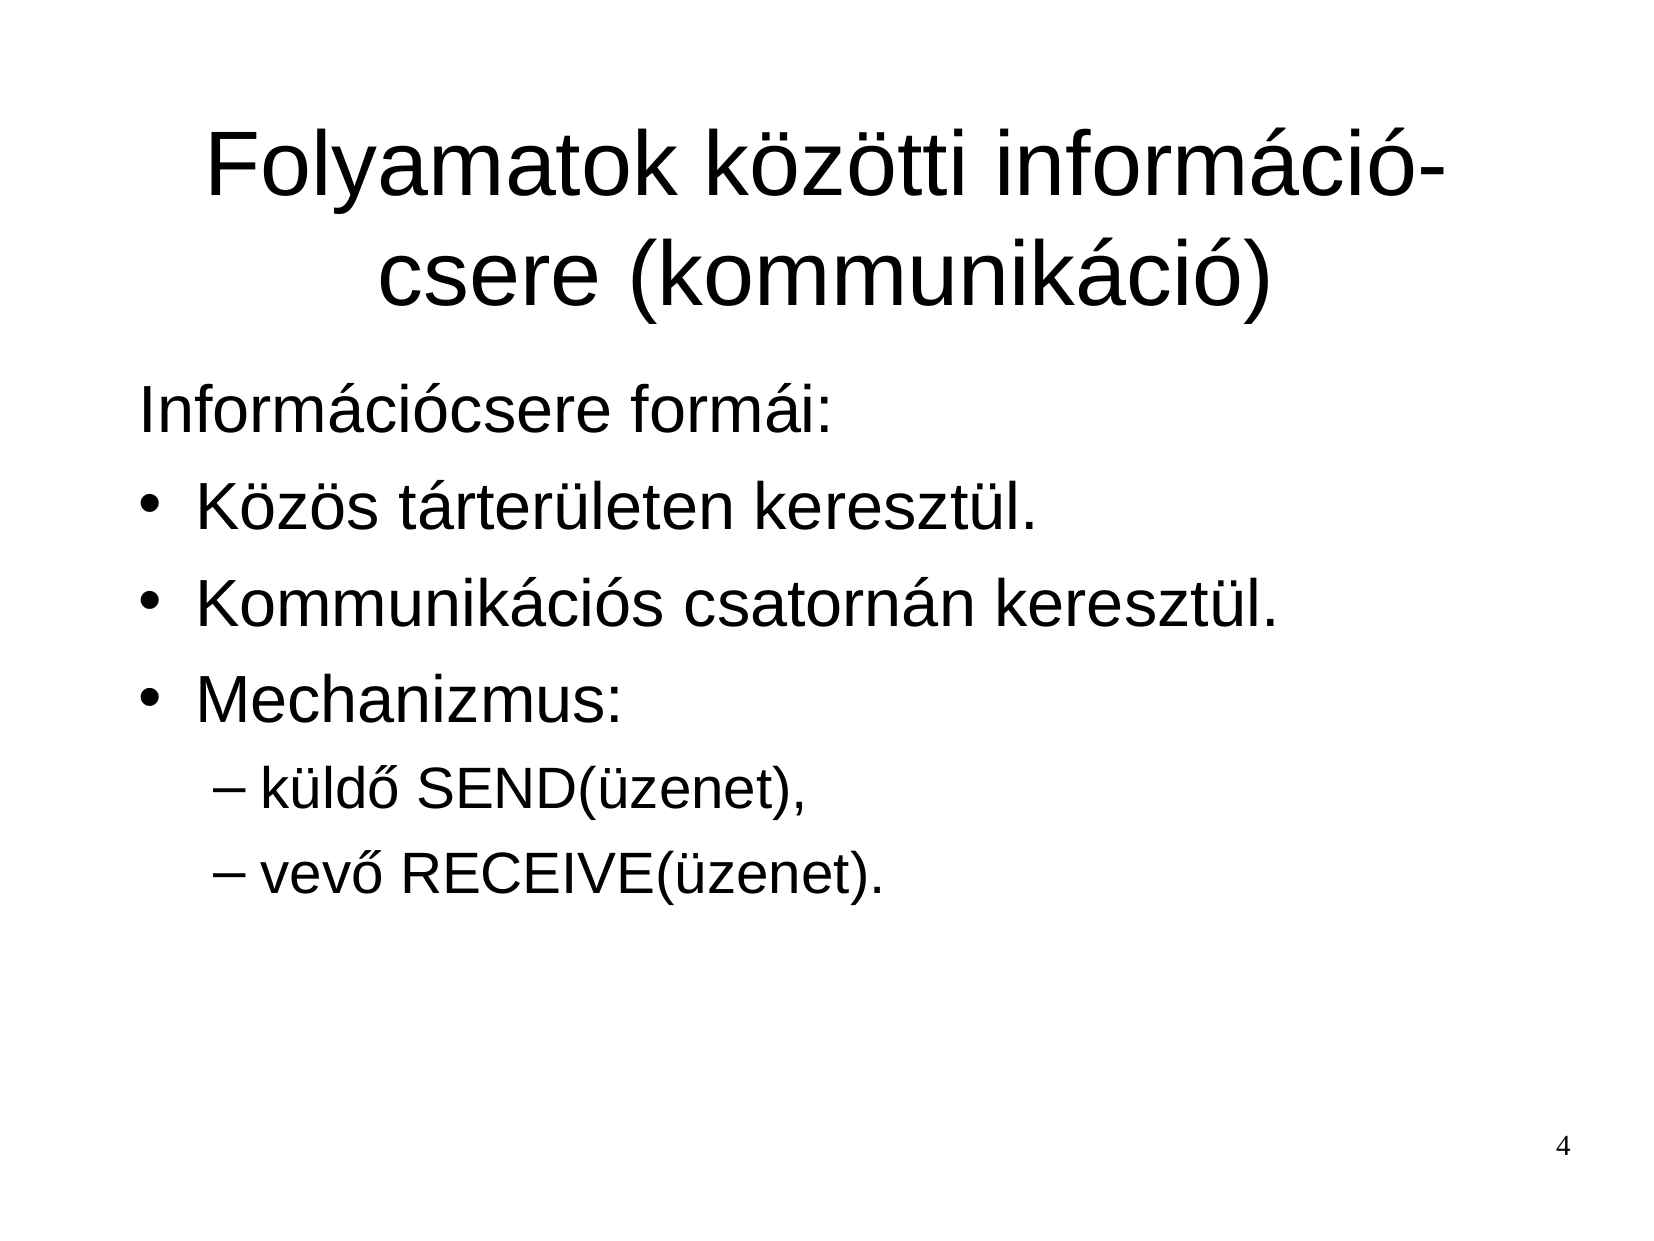

# Folyamatok közötti információ-csere (kommunikáció)
Információcsere formái:
Közös tárterületen keresztül.
Kommunikációs csatornán keresztül.
Mechanizmus:
küldő SEND(üzenet),
vevő RECEIVE(üzenet).
4